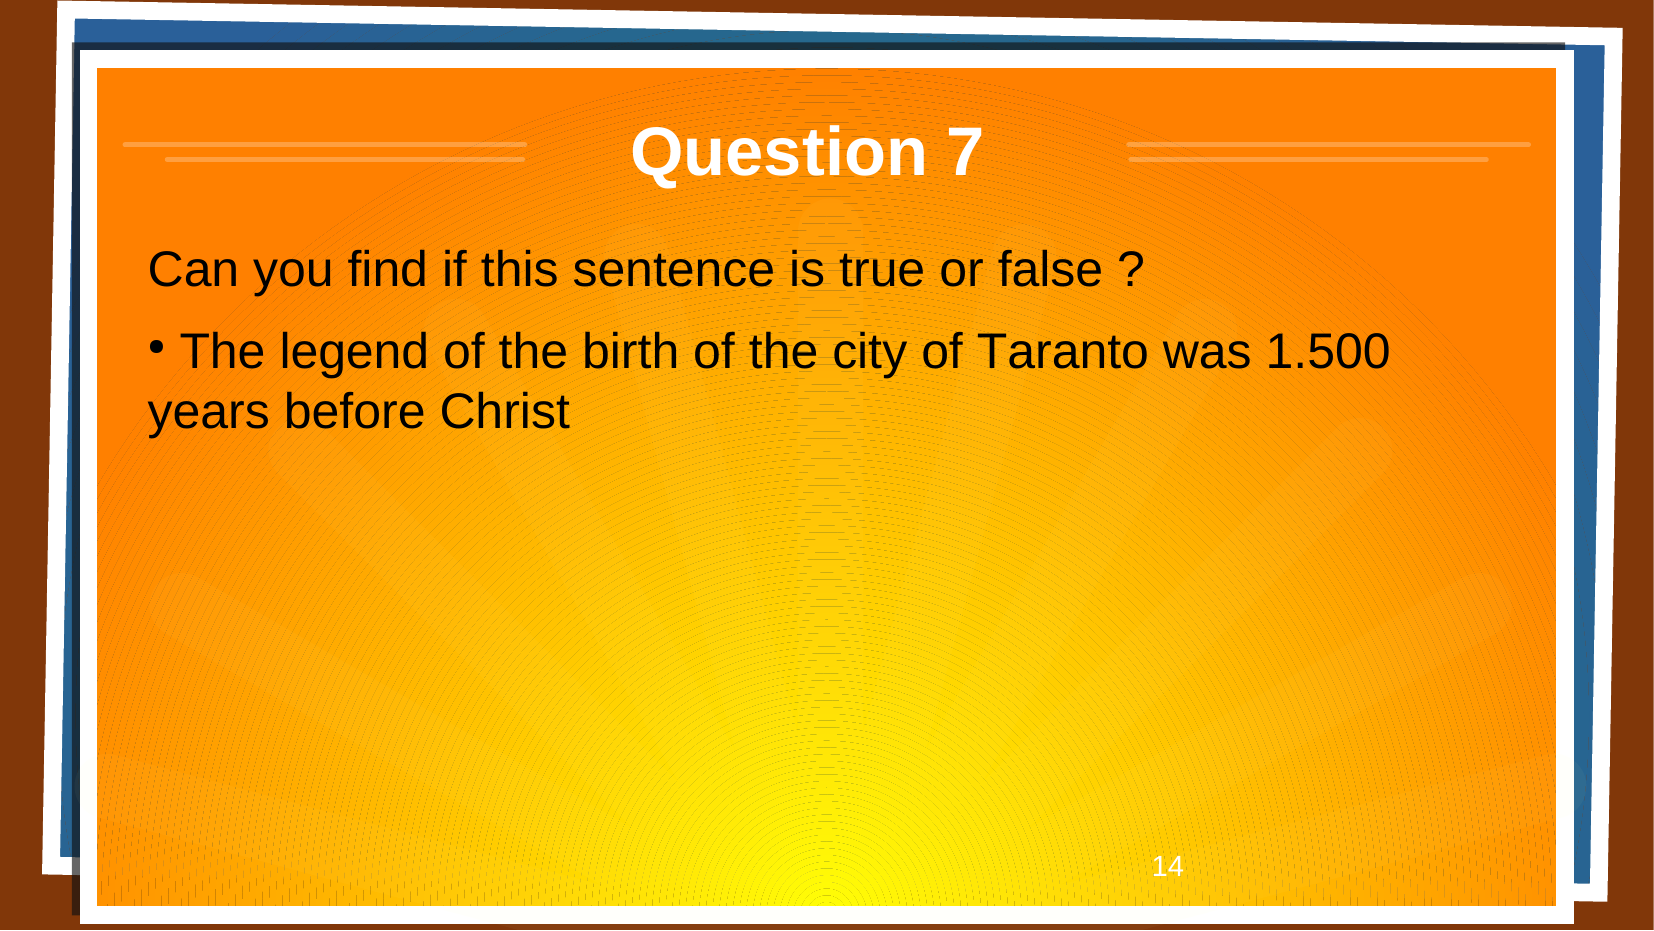

# Question 7
Can you find if this sentence is true or false ?
 The legend of the birth of the city of Τaranto was 1.500 years before Christ